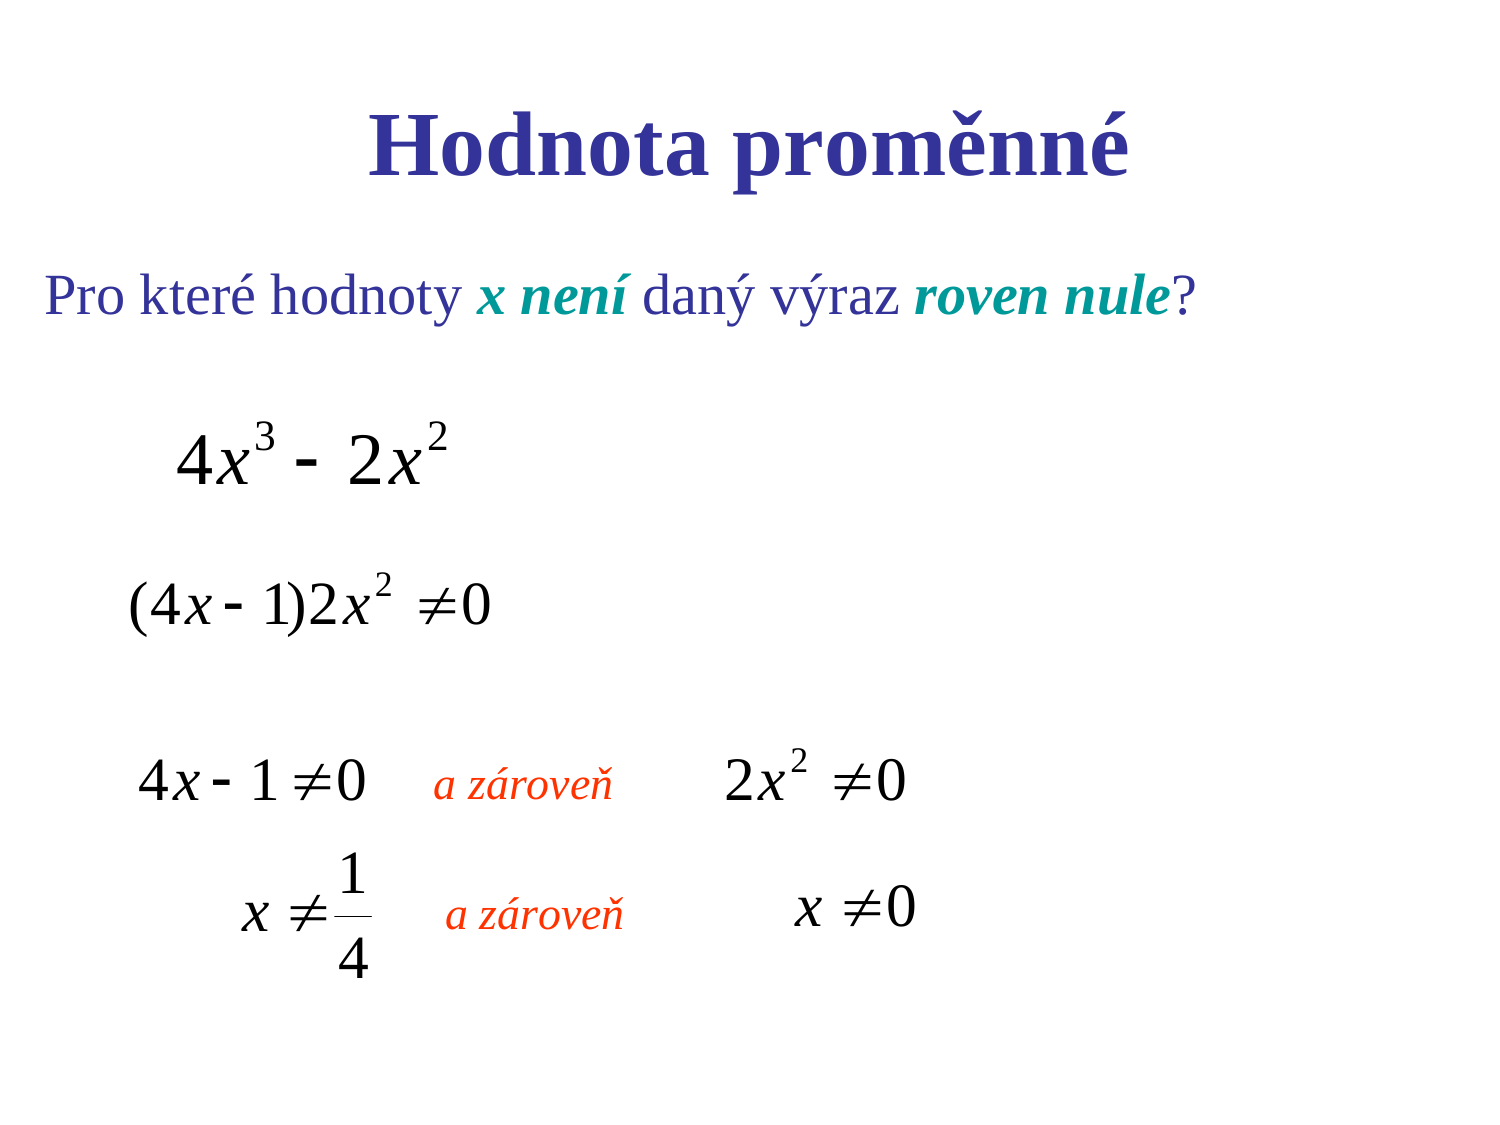

# Hodnota proměnné
Pro které hodnoty x není daný výraz roven nule?
a zároveň
a zároveň